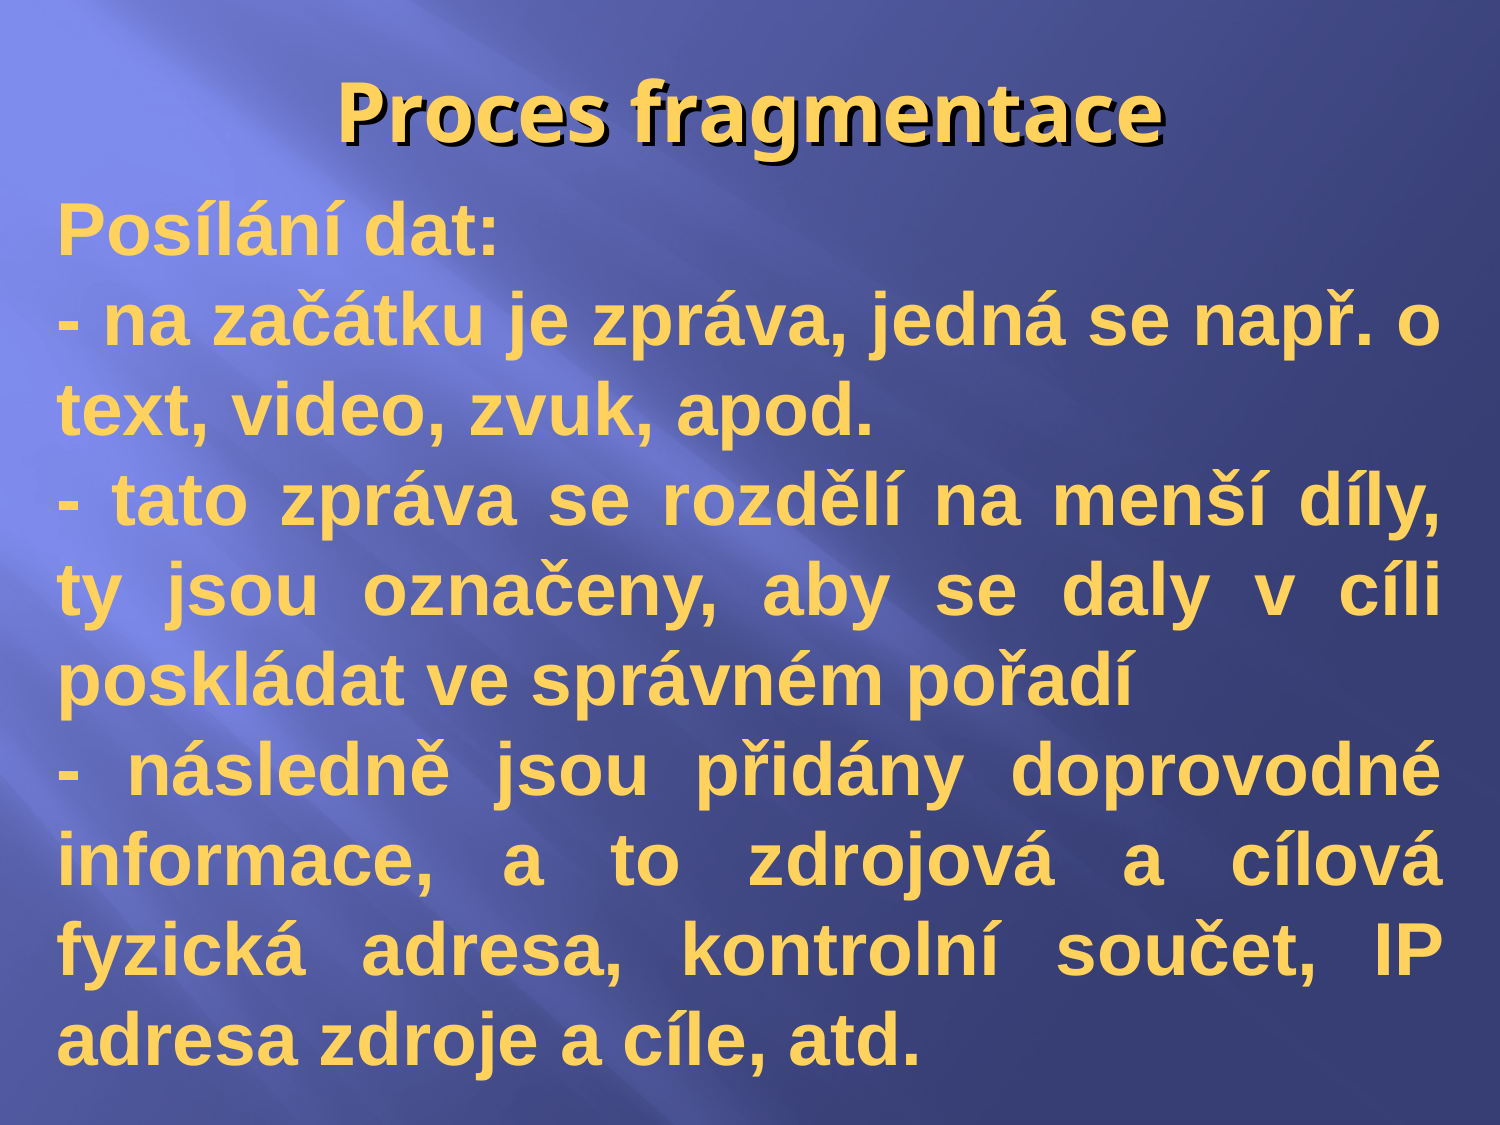

# Proces fragmentace
Posílání dat:
- na začátku je zpráva, jedná se např. o text, video, zvuk, apod.
- tato zpráva se rozdělí na menší díly, ty jsou označeny, aby se daly v cíli poskládat ve správném pořadí
- následně jsou přidány doprovodné informace, a to zdrojová a cílová fyzická adresa, kontrolní součet, IP adresa zdroje a cíle, atd.